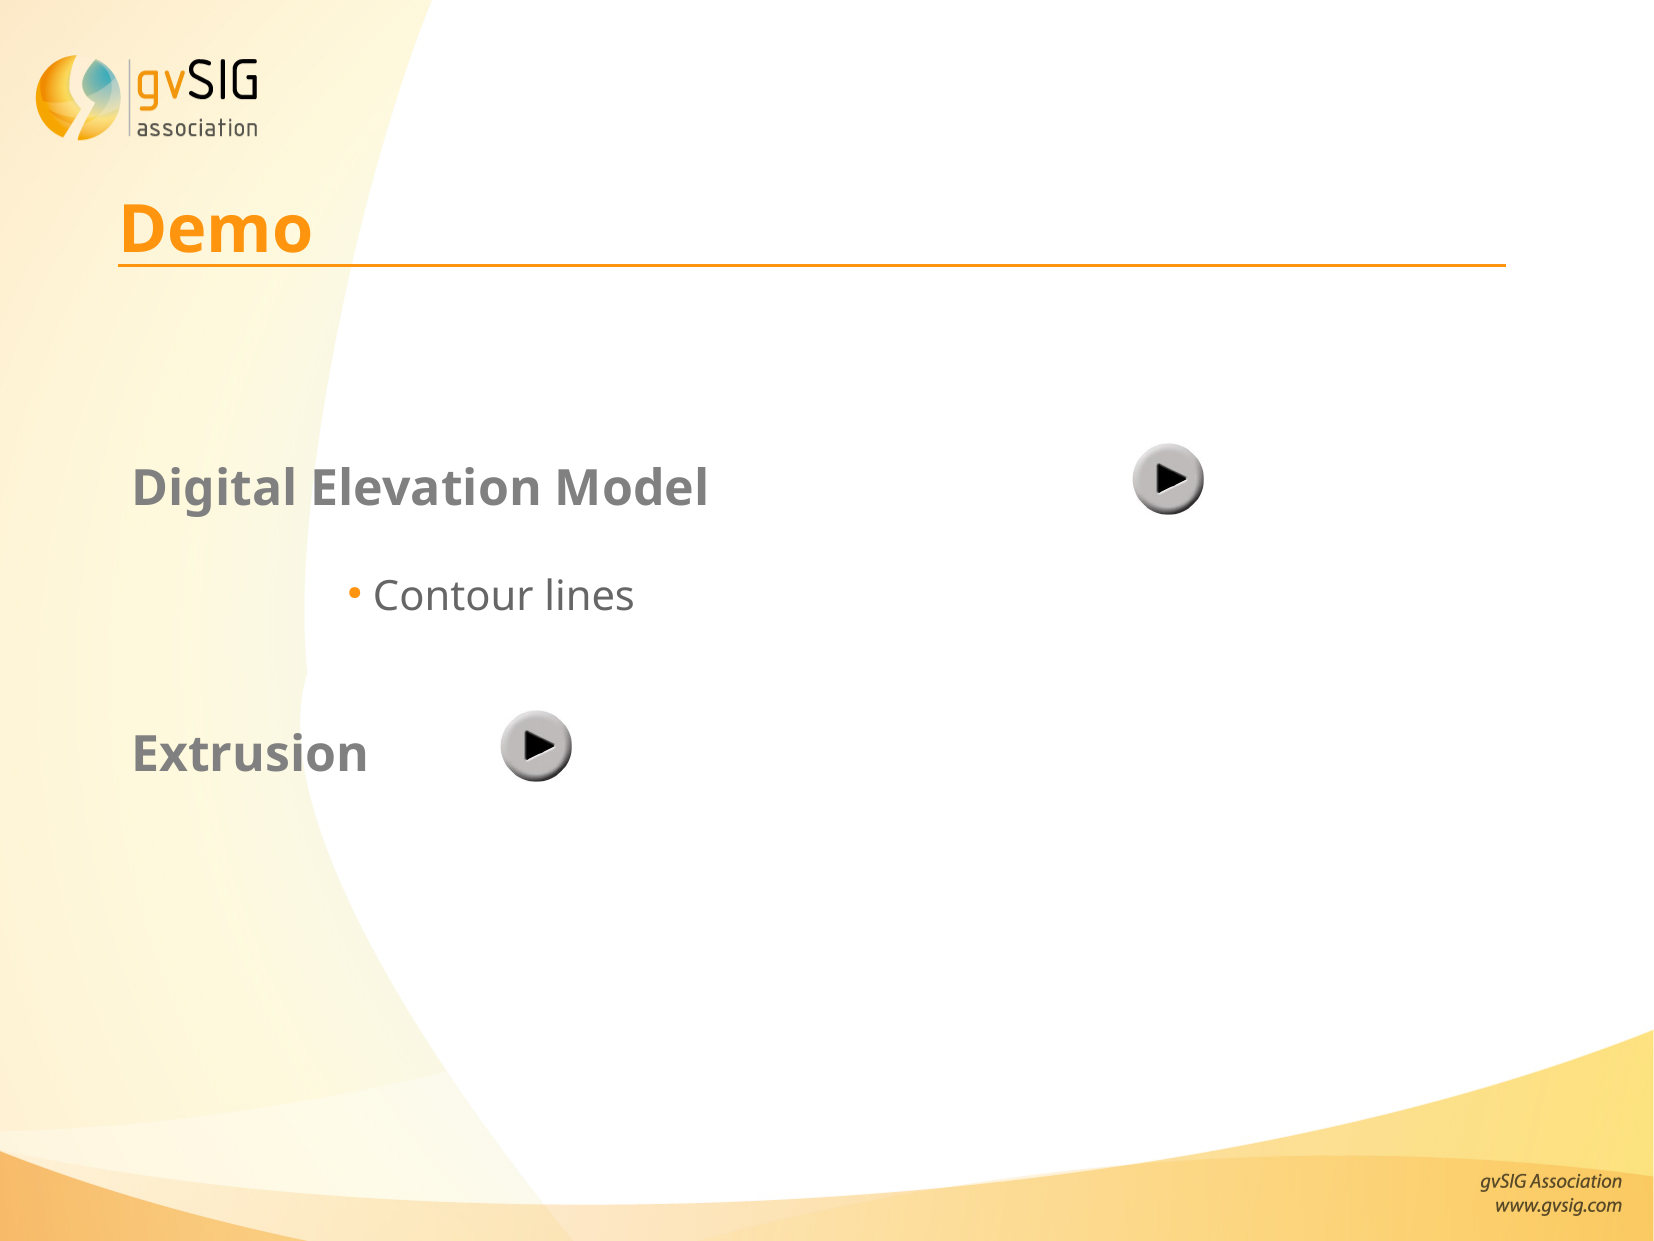

# Demo
 Digital Elevation Model
 Contour lines
 Extrusion